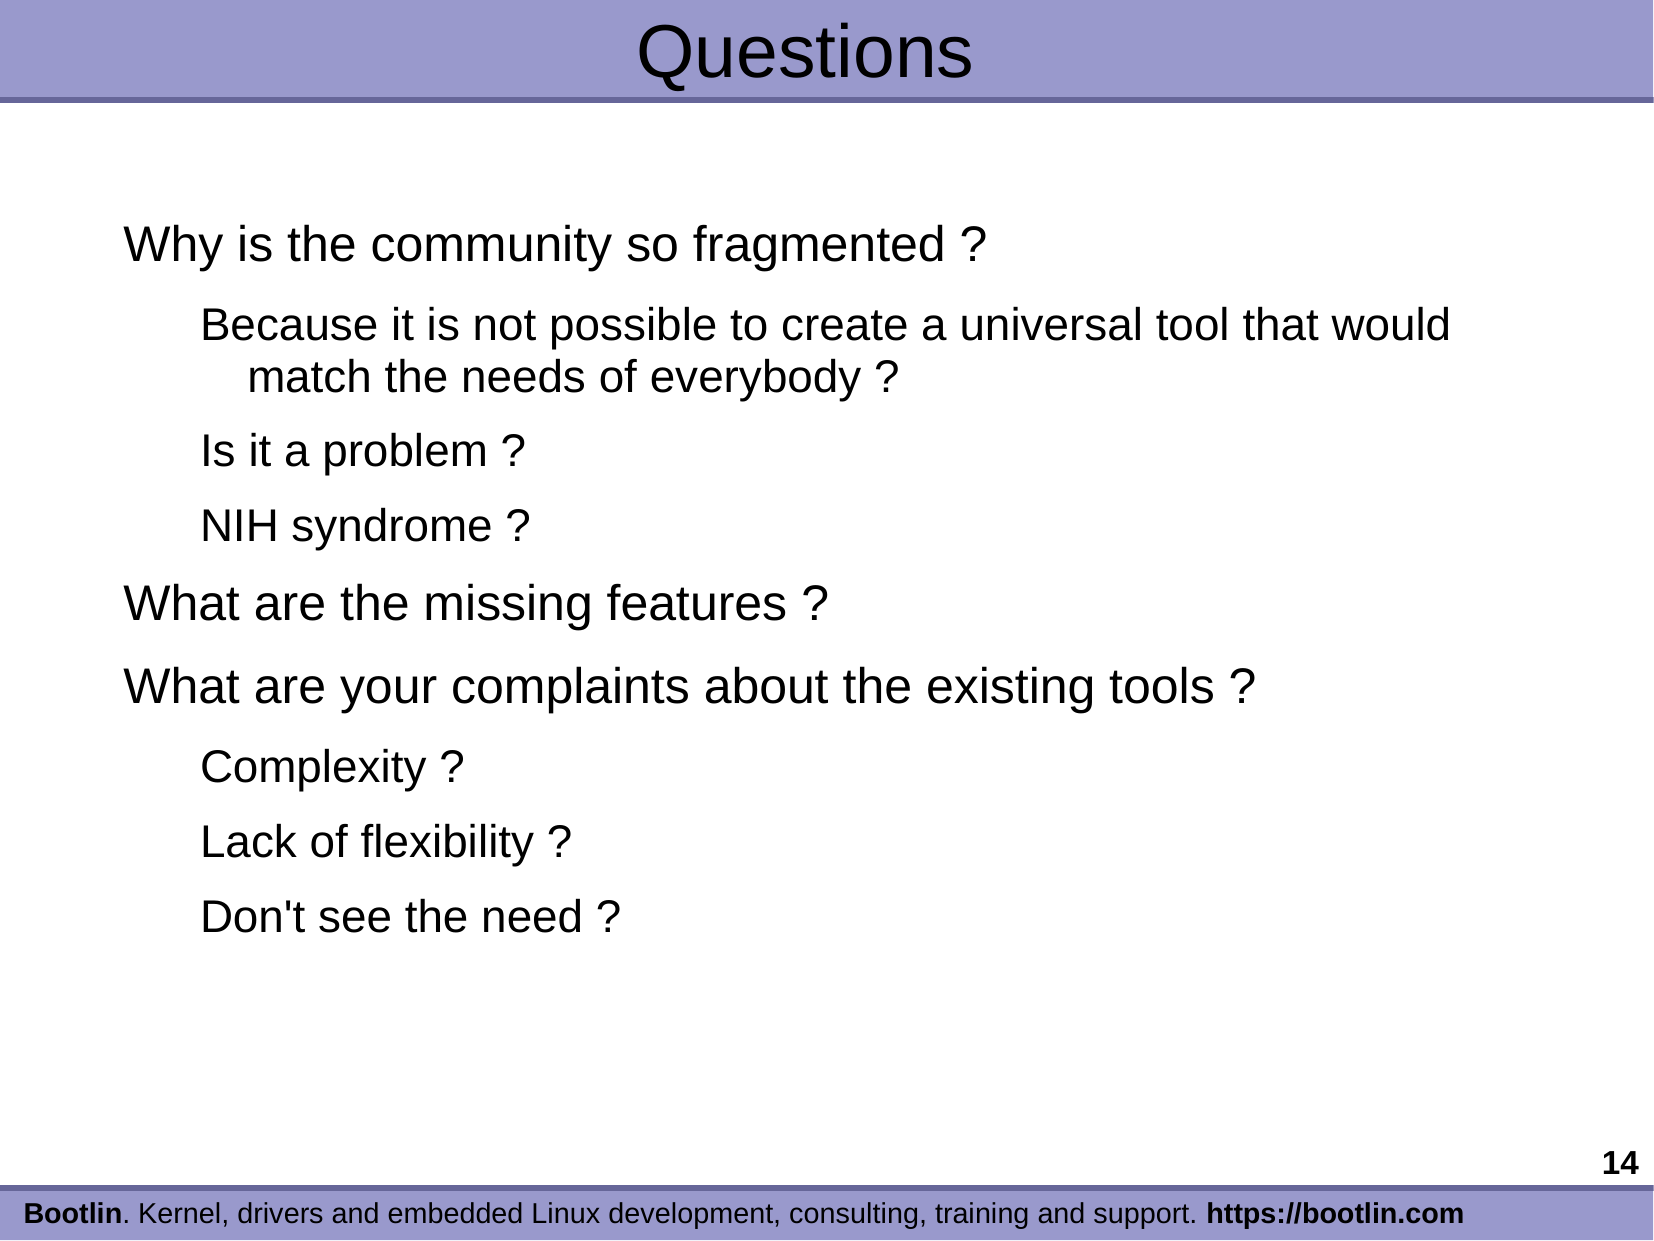

# Questions
Why is the community so fragmented ?
Because it is not possible to create a universal tool that would match the needs of everybody ?
Is it a problem ?
NIH syndrome ?
What are the missing features ?
What are your complaints about the existing tools ?
Complexity ?
Lack of flexibility ?
Don't see the need ?